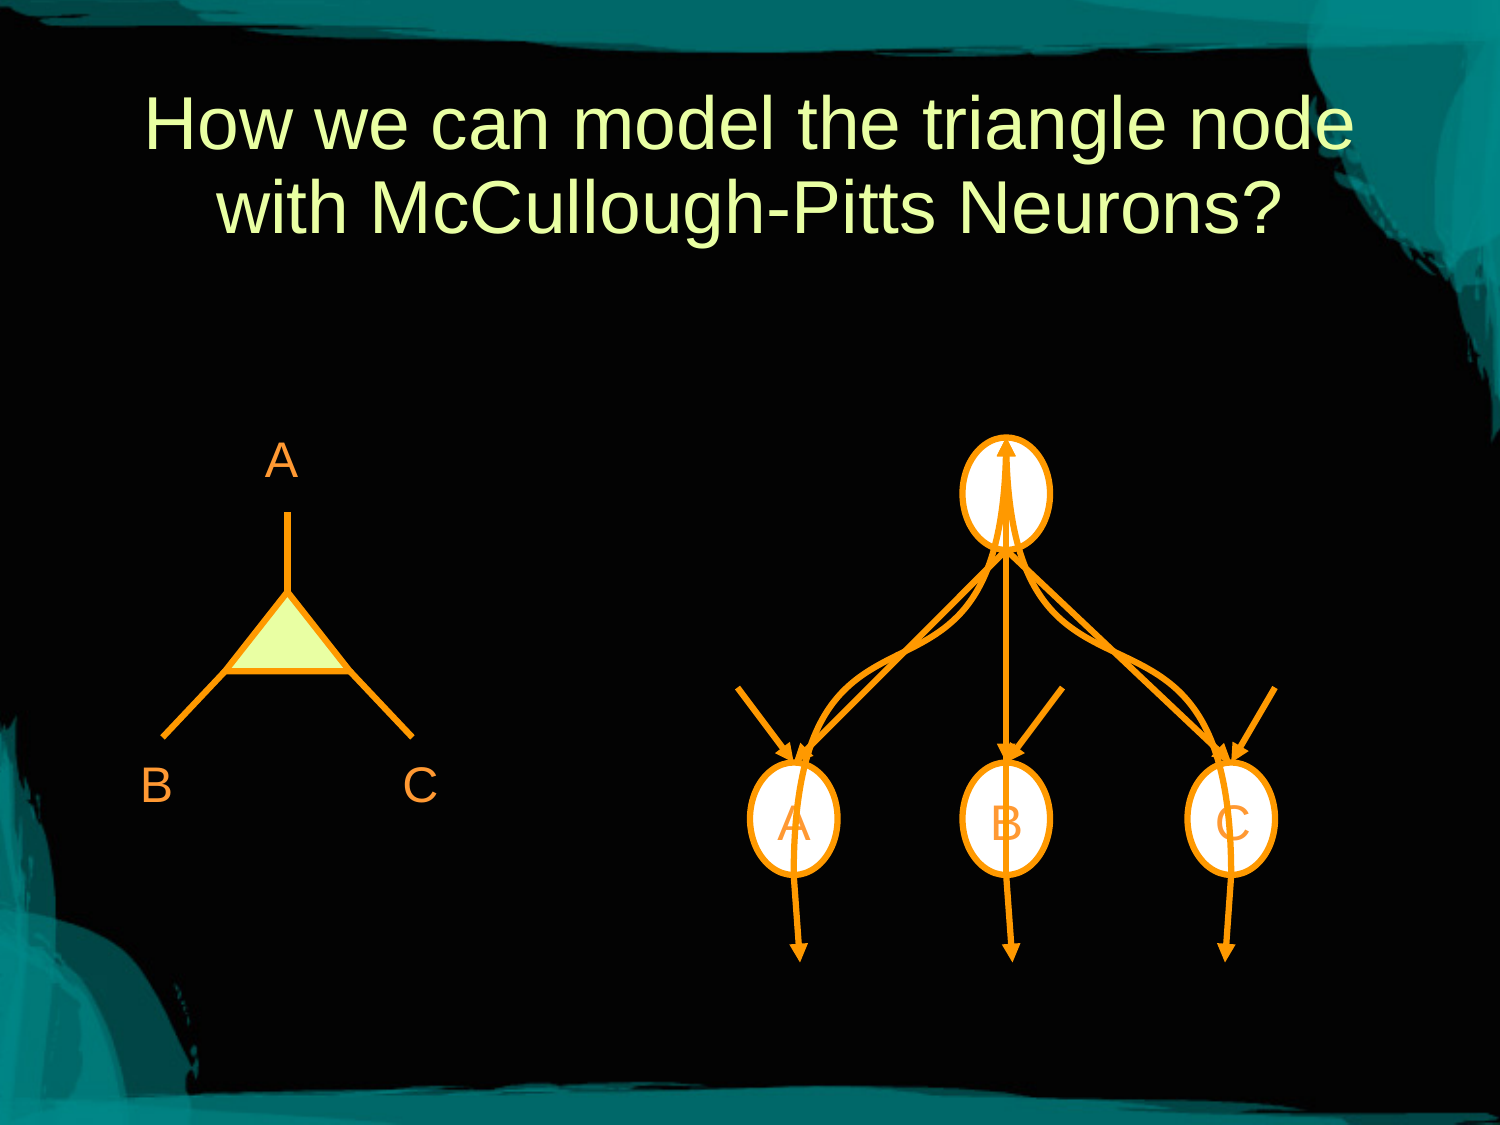

# How we can model the triangle node with McCullough-Pitts Neurons?
A
B
C
A
B
C